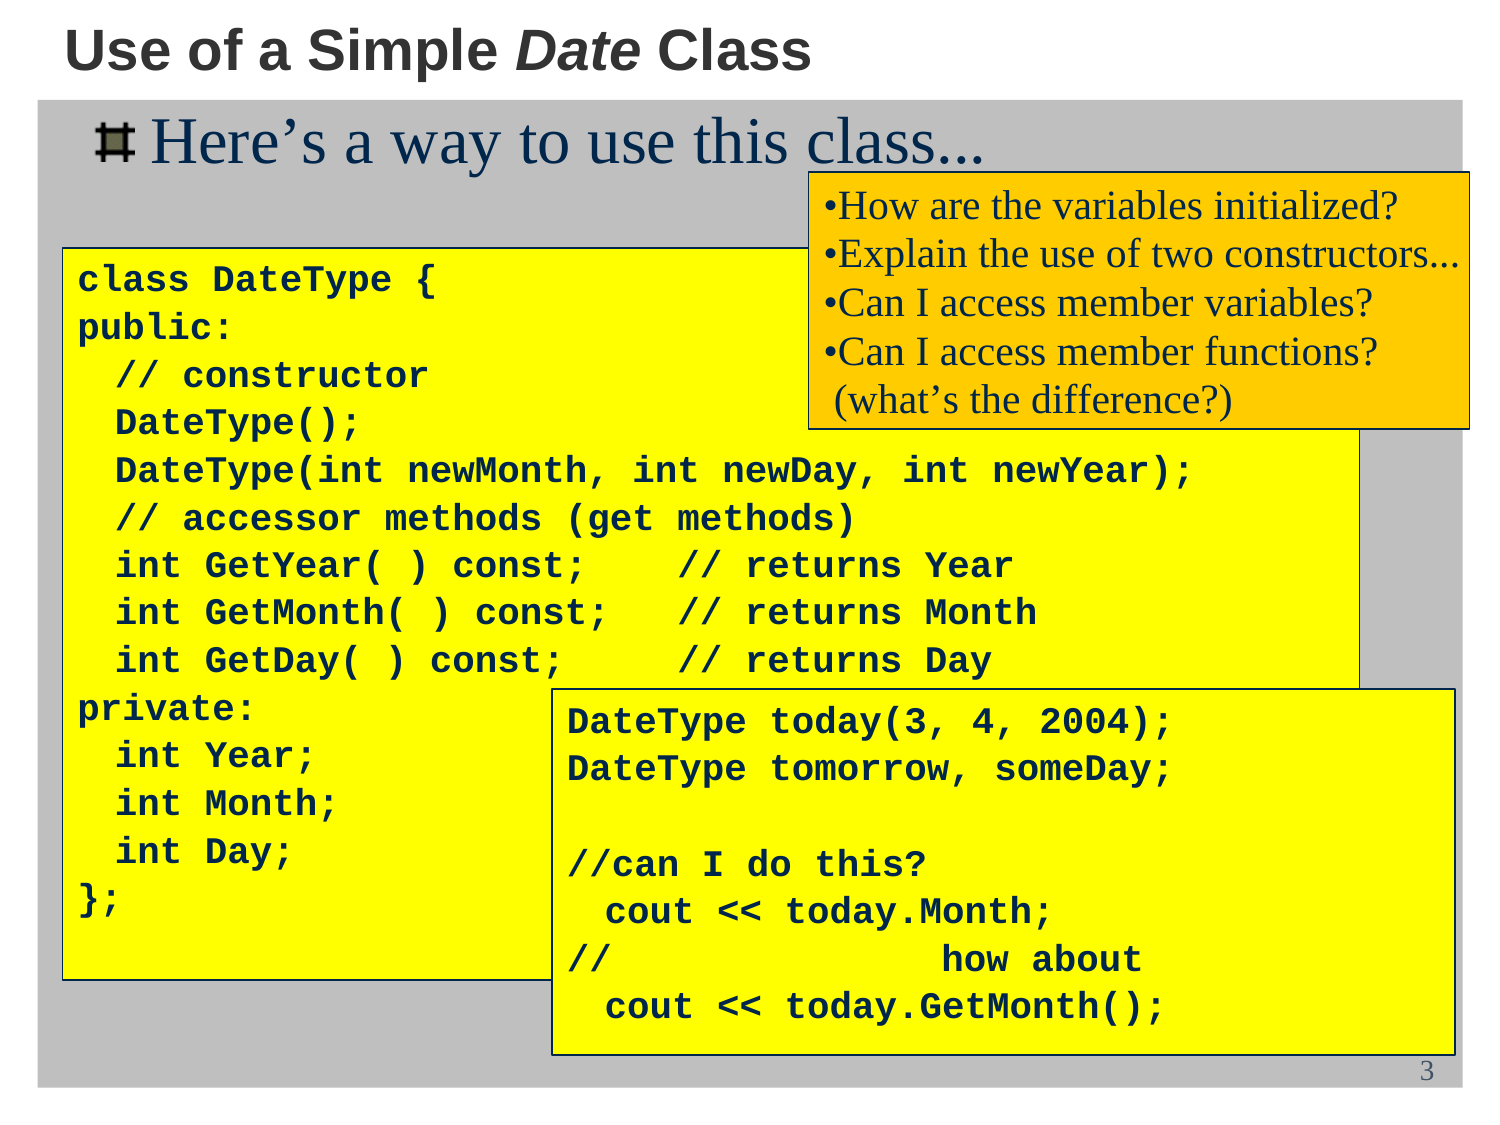

Use of a Simple Date Class
# Here’s a way to use this class...
How are the variables initialized?
Explain the use of two constructors...
Can I access member variables?
Can I access member functions?
 (what’s the difference?)
class DateType {
public:
	// constructor
	DateType();
	DateType(int newMonth, int newDay, int newYear);
	// accessor methods (get methods)
	int GetYear( ) const; 	// returns Year
	int GetMonth( ) const; 	// returns Month
	int GetDay( ) const; 	// returns Day
private:
	int Year;
	int Month;
	int Day;
};
DateType today(3, 4, 2004);
DateType tomorrow, someDay;
//can I do this?
	cout << today.Month;
//	how about
	cout << today.GetMonth();